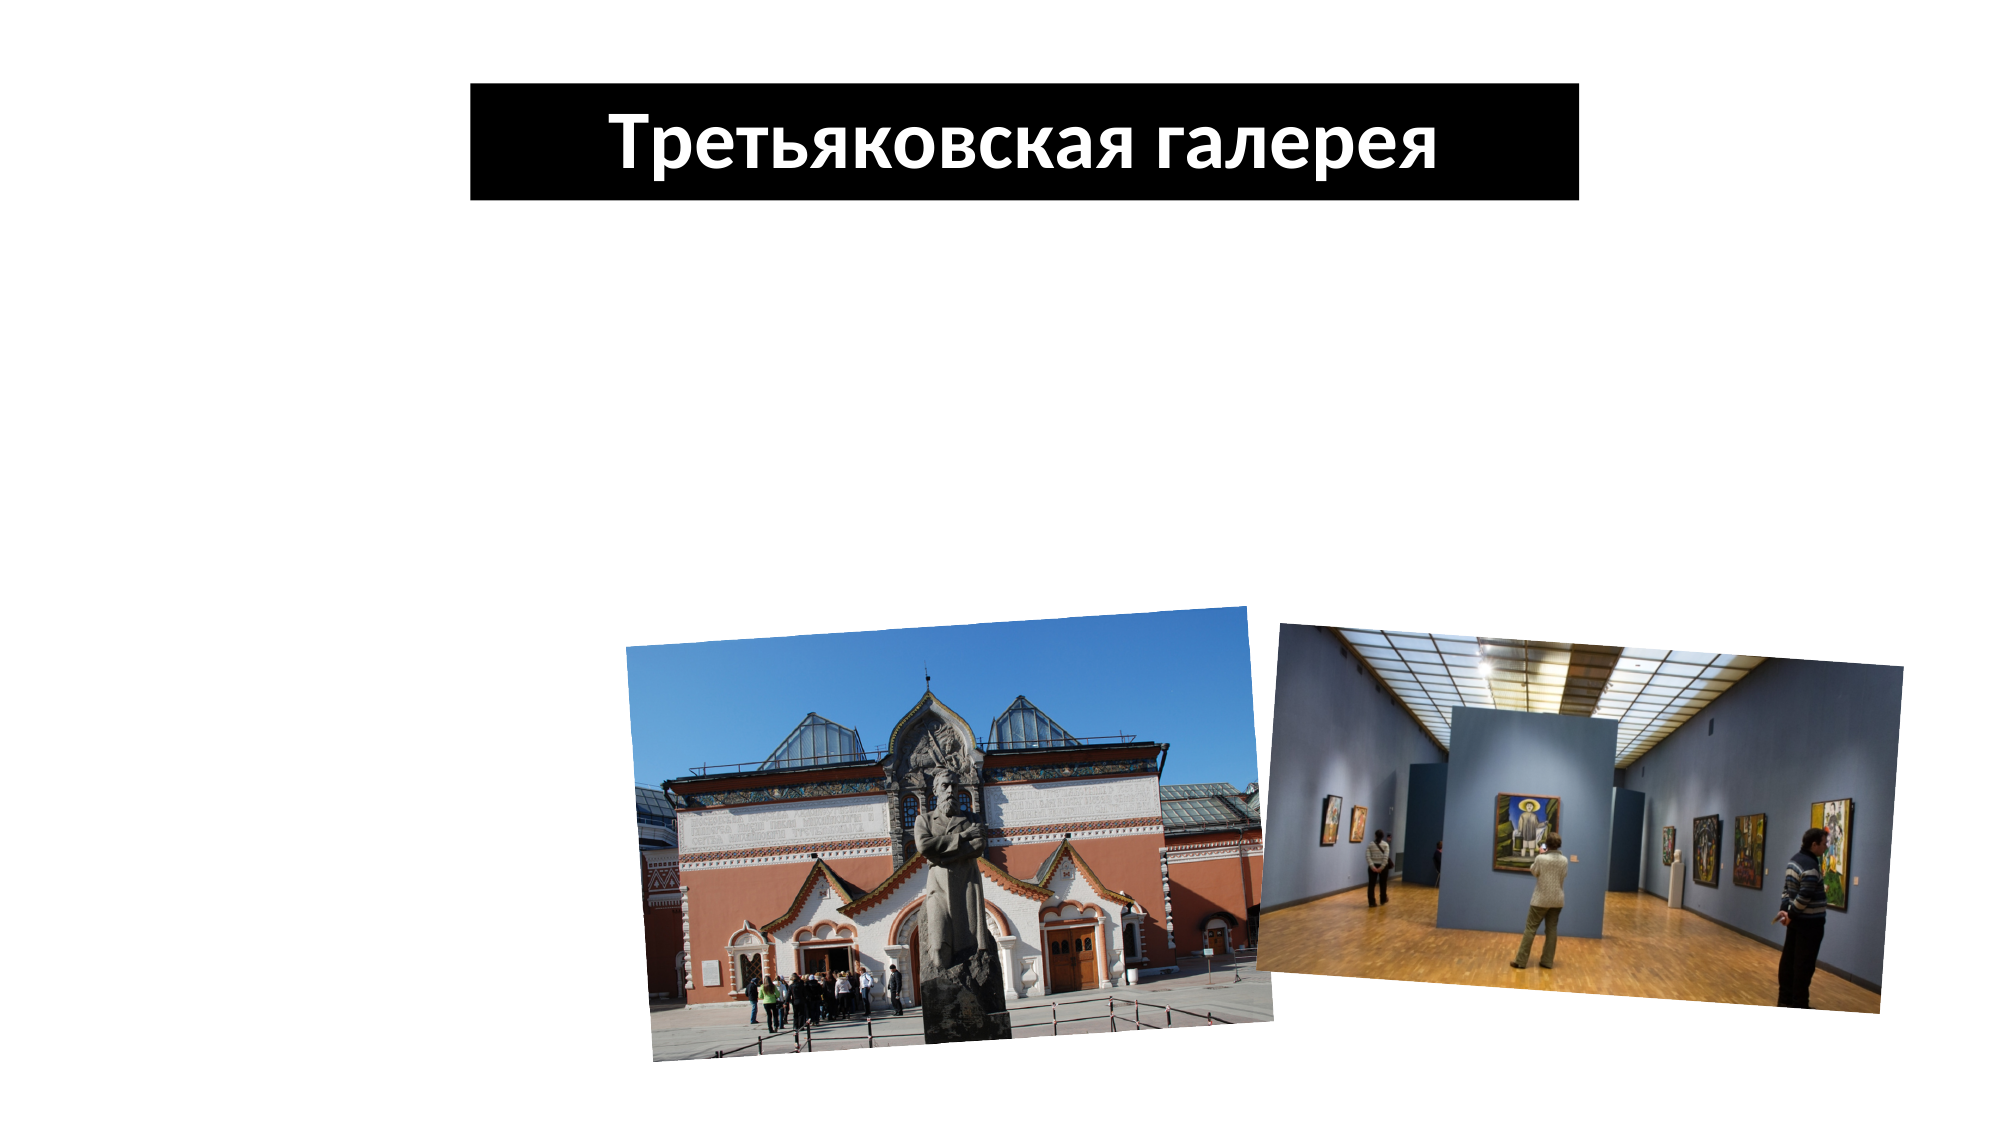

Третьяковская галерея
 Xудожественный музей в Москве
 Oснованный в 1856 году купцом Павлом Третьяковым и имеющий одну из самых крупных в мире коллекций русского изобразительного искусства
Первое упоминание